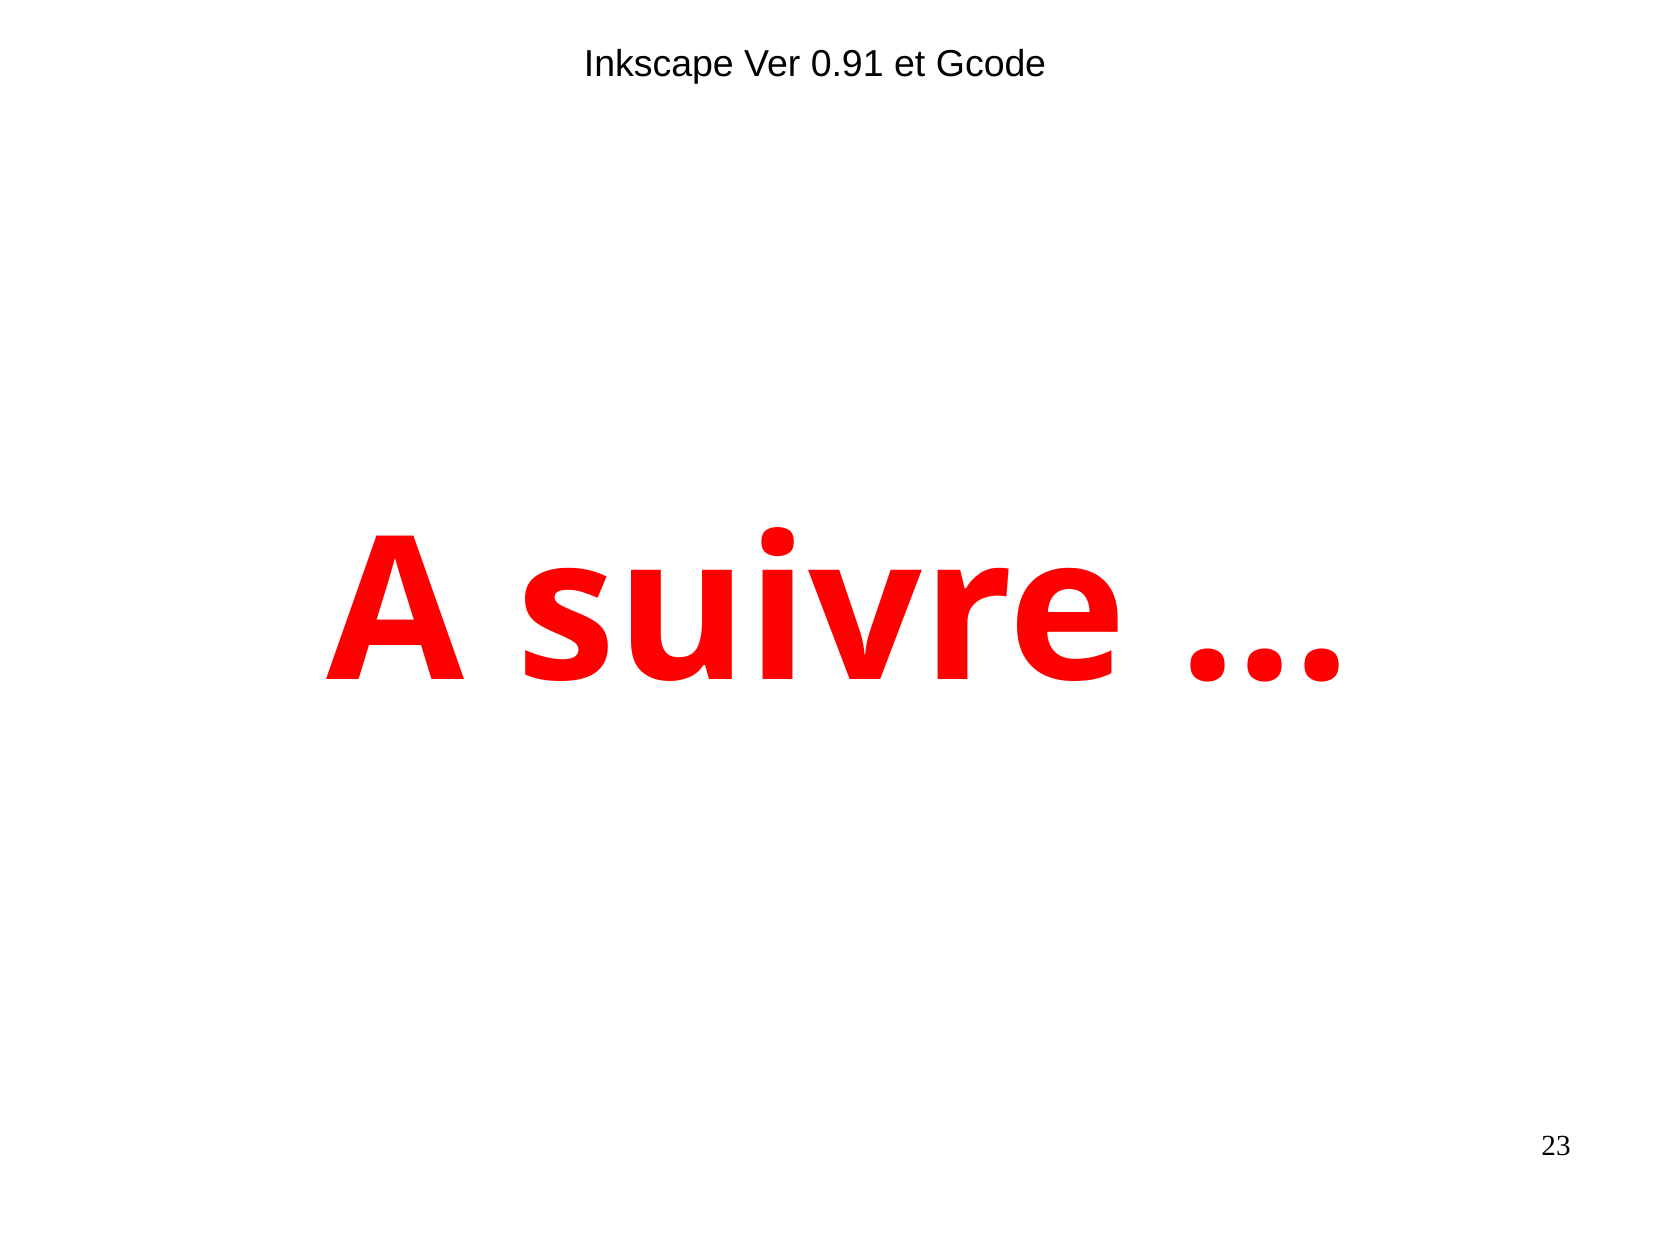

Inkscape Ver 0.91 et Gcode
A suivre …
23